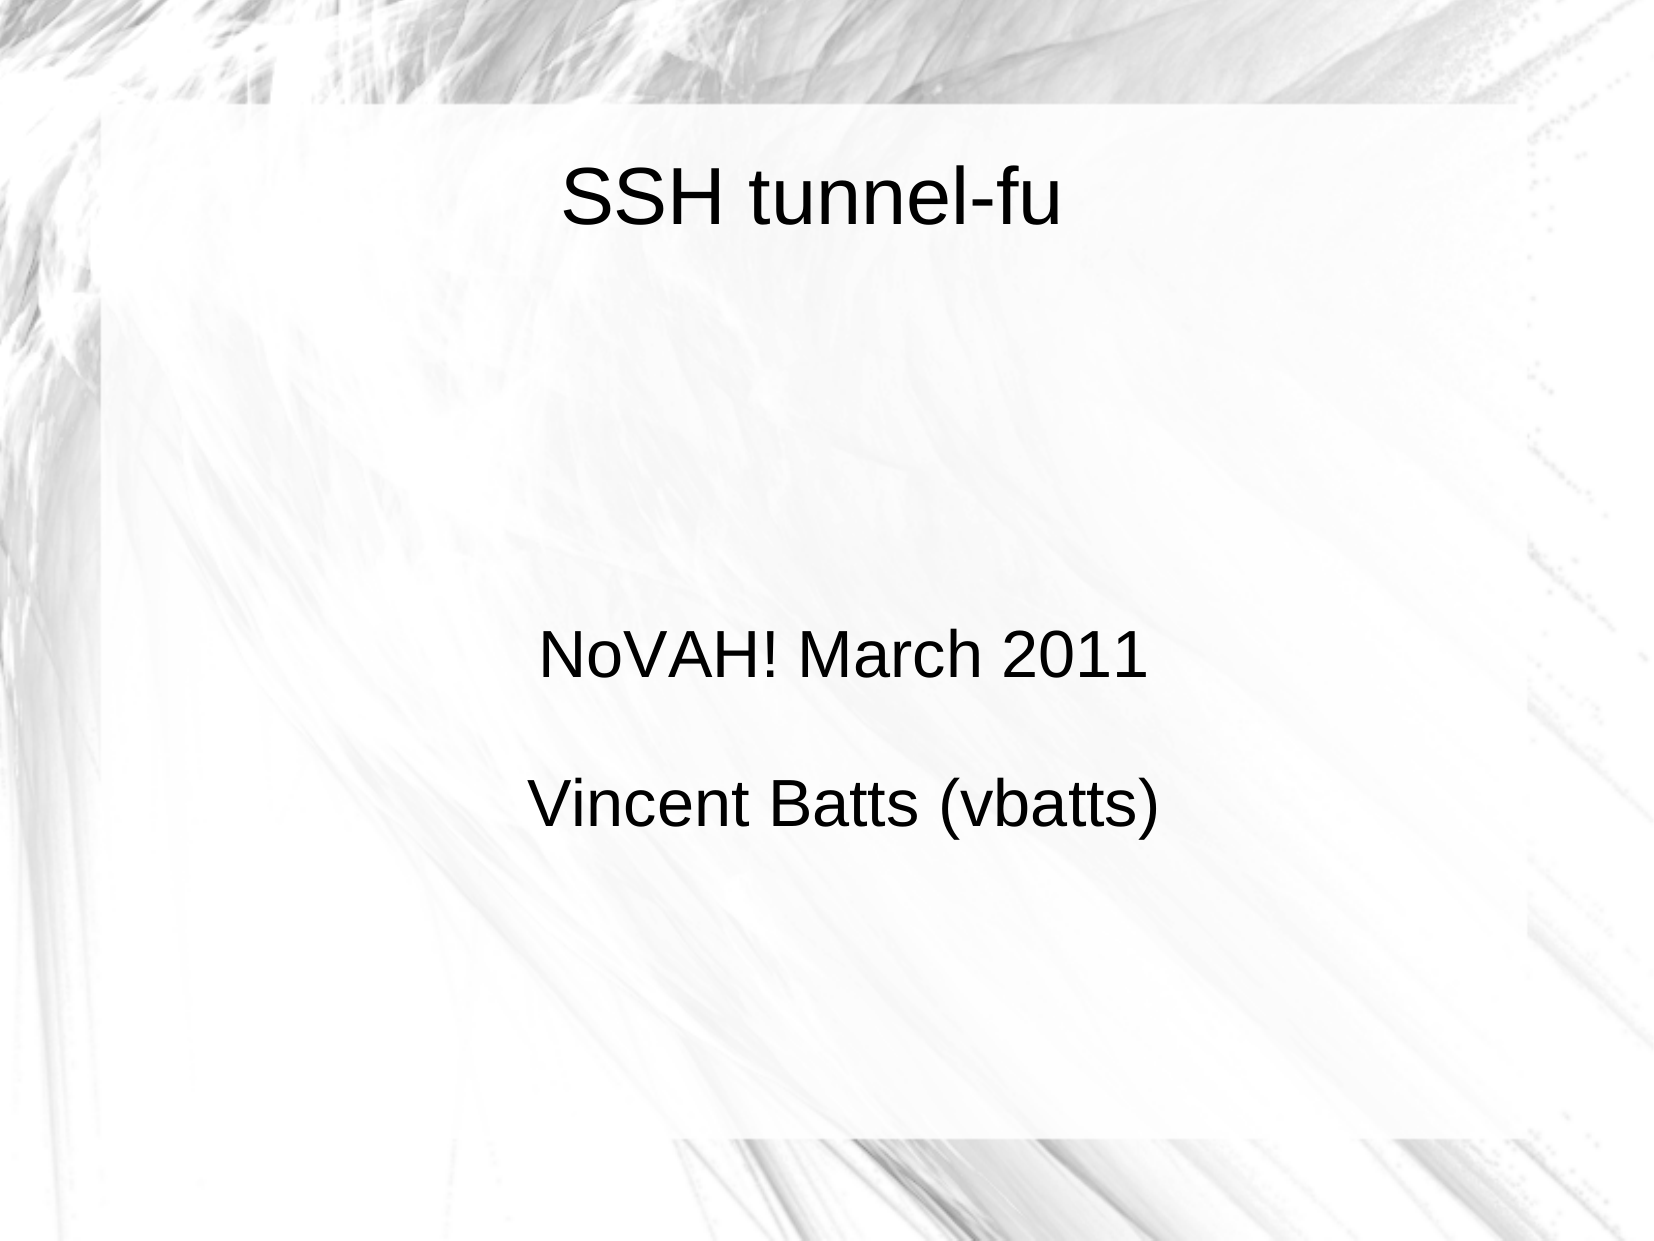

# SSH tunnel-fu
NoVAH! March 2011
Vincent Batts (vbatts)